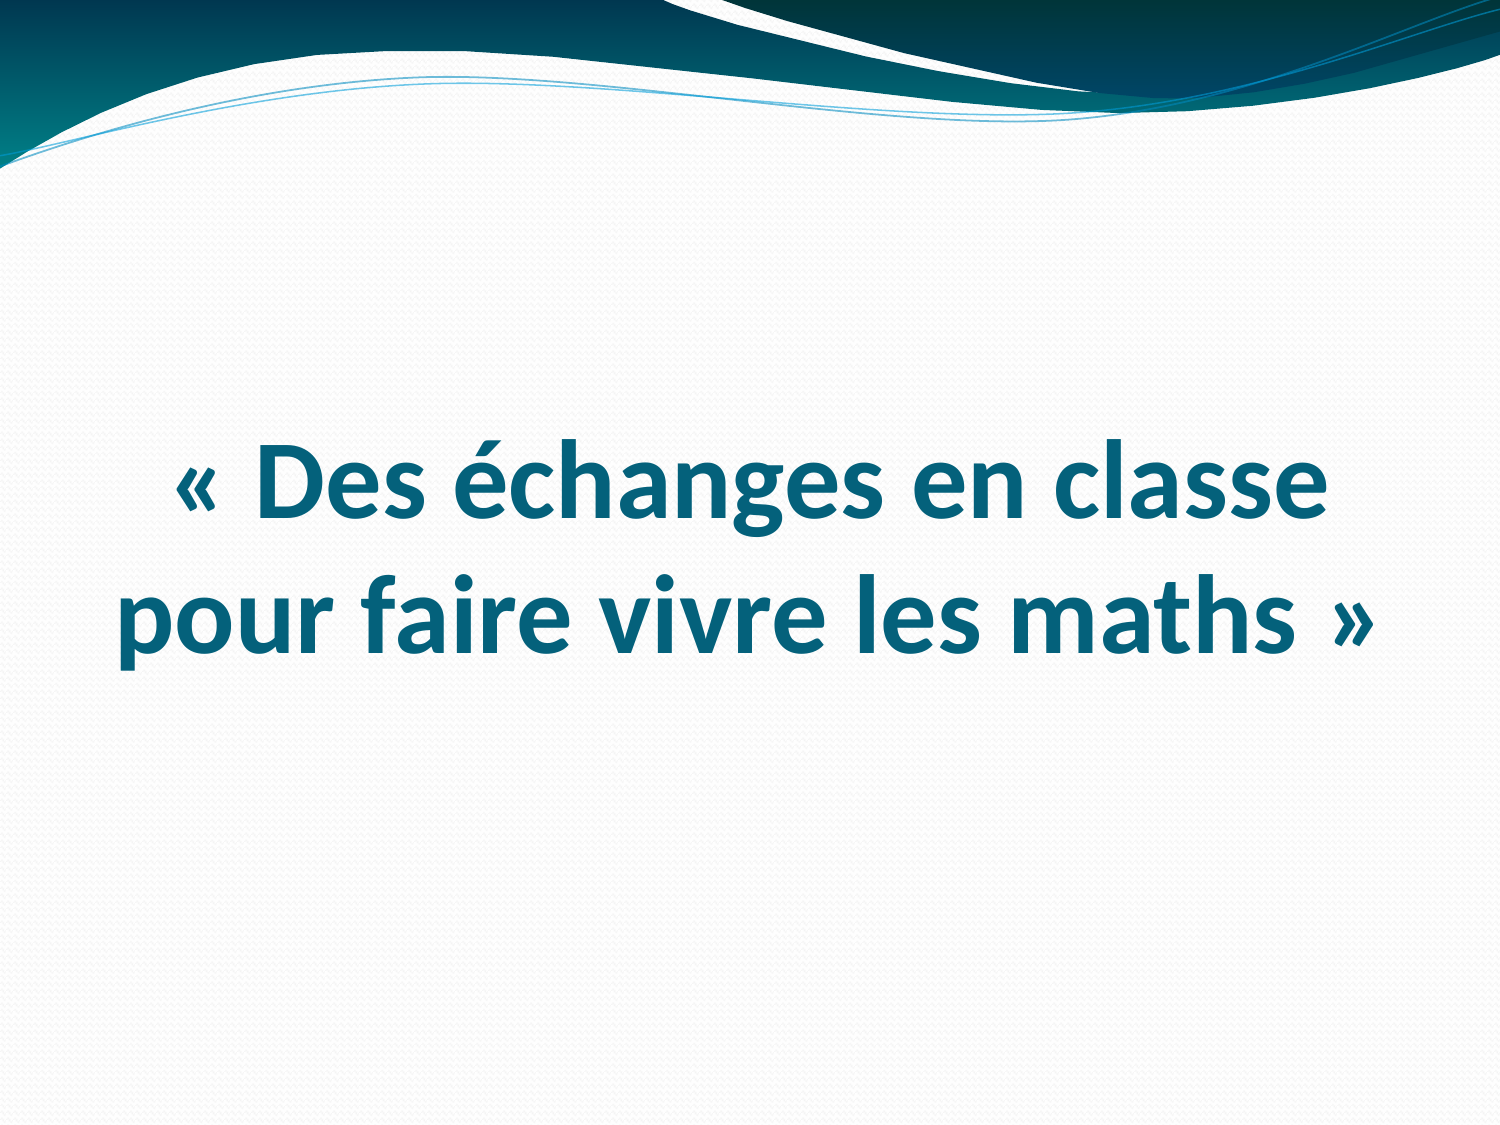

# « Des échanges en classe pour faire vivre les maths »